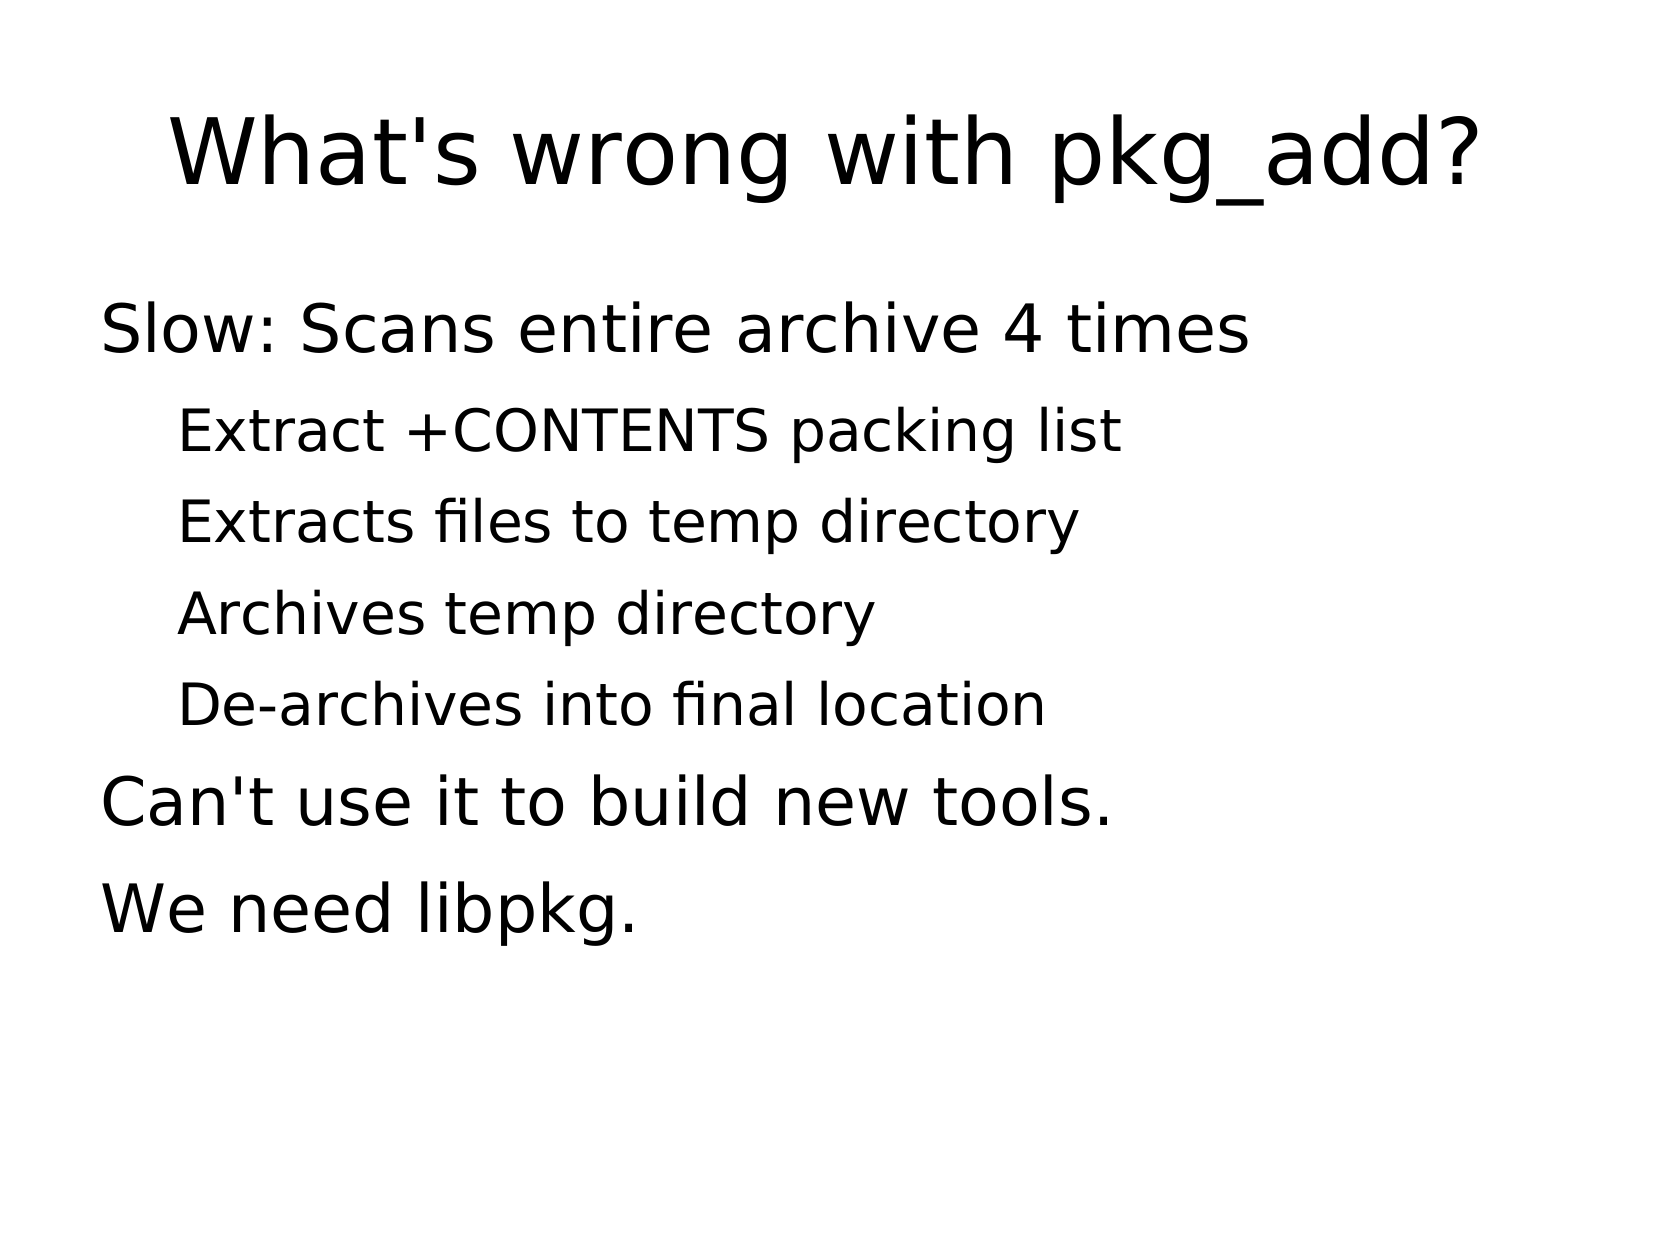

# What's wrong with pkg_add?
Slow: Scans entire archive 4 times
Extract +CONTENTS packing list
Extracts files to temp directory
Archives temp directory
De-archives into final location
Can't use it to build new tools.
We need libpkg.